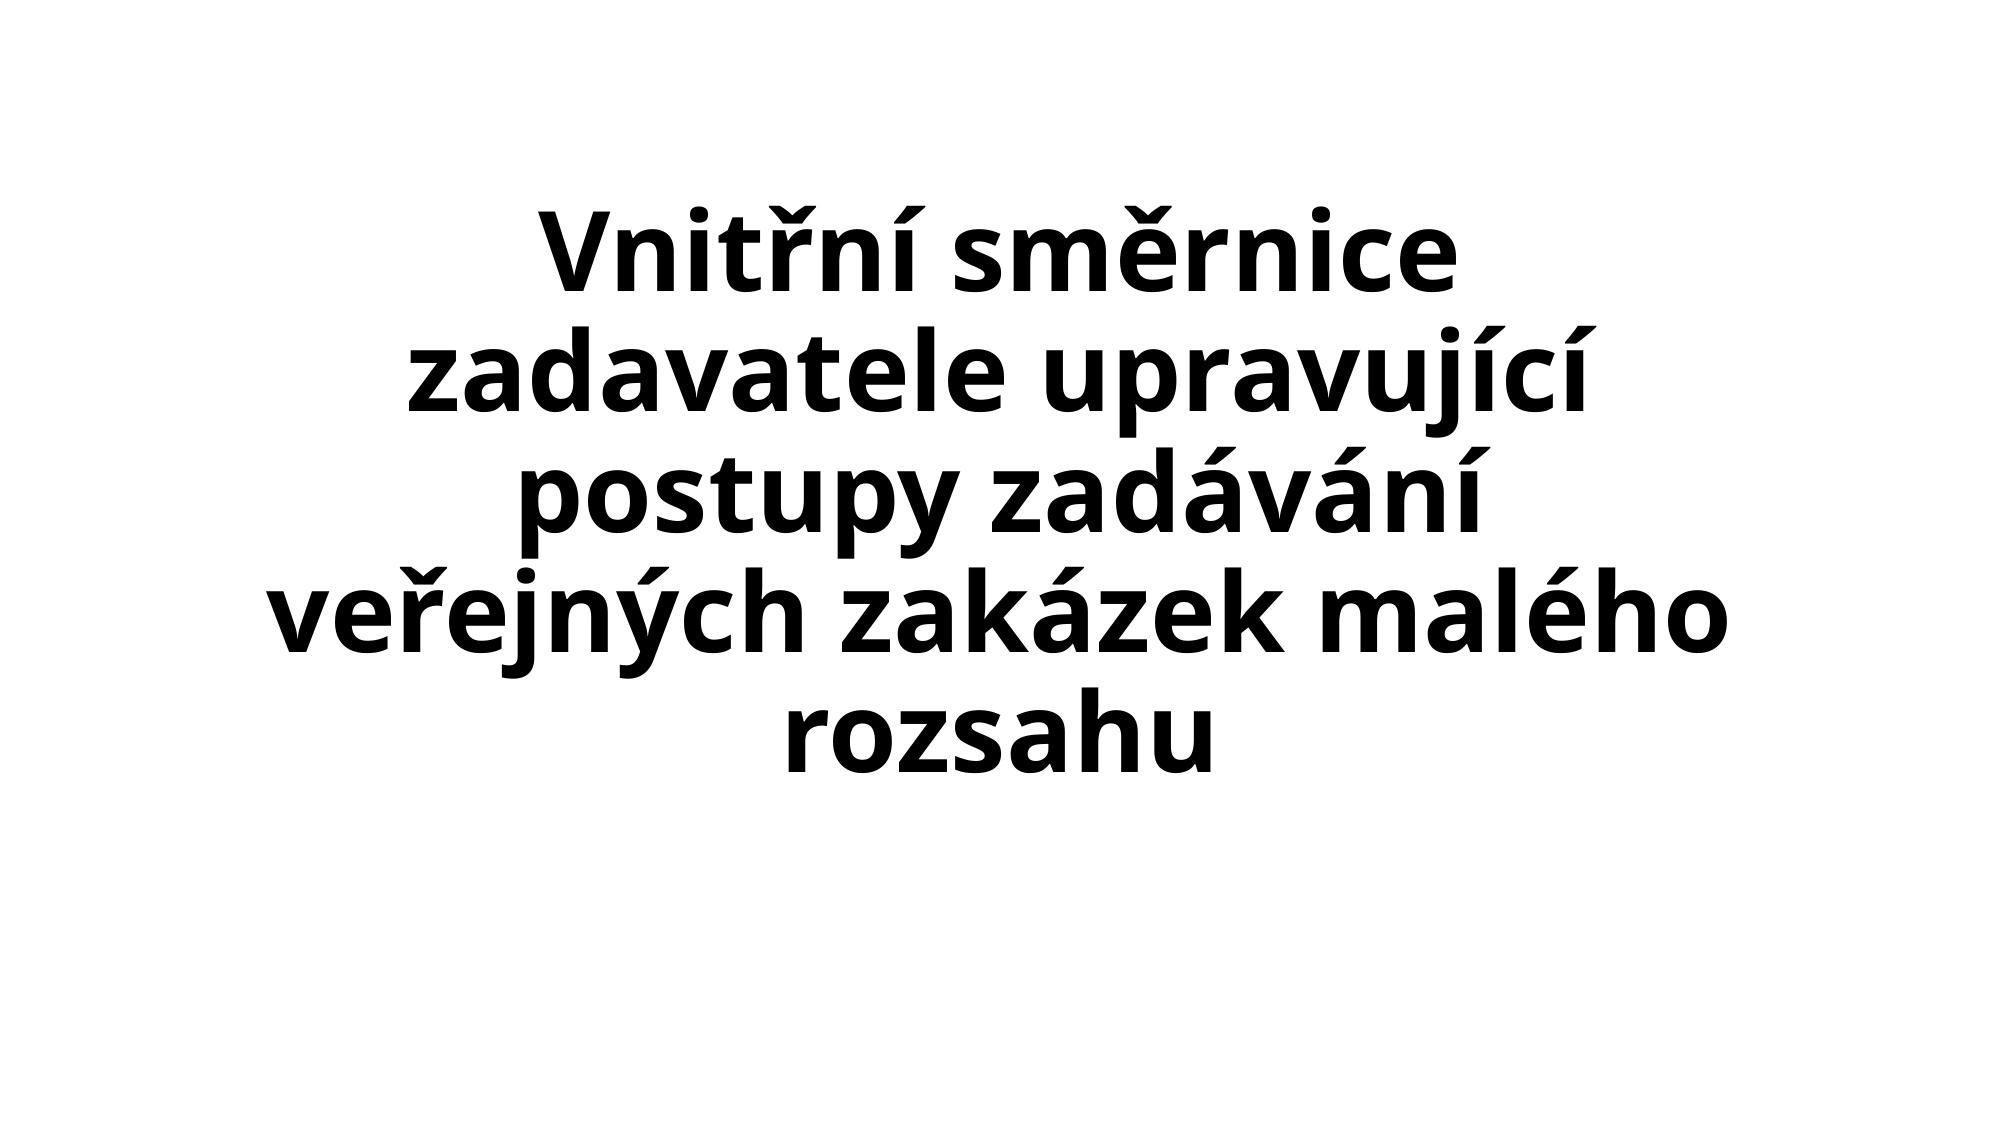

# Vnitřní směrnice zadavatele upravující postupy zadávání veřejných zakázek malého rozsahu